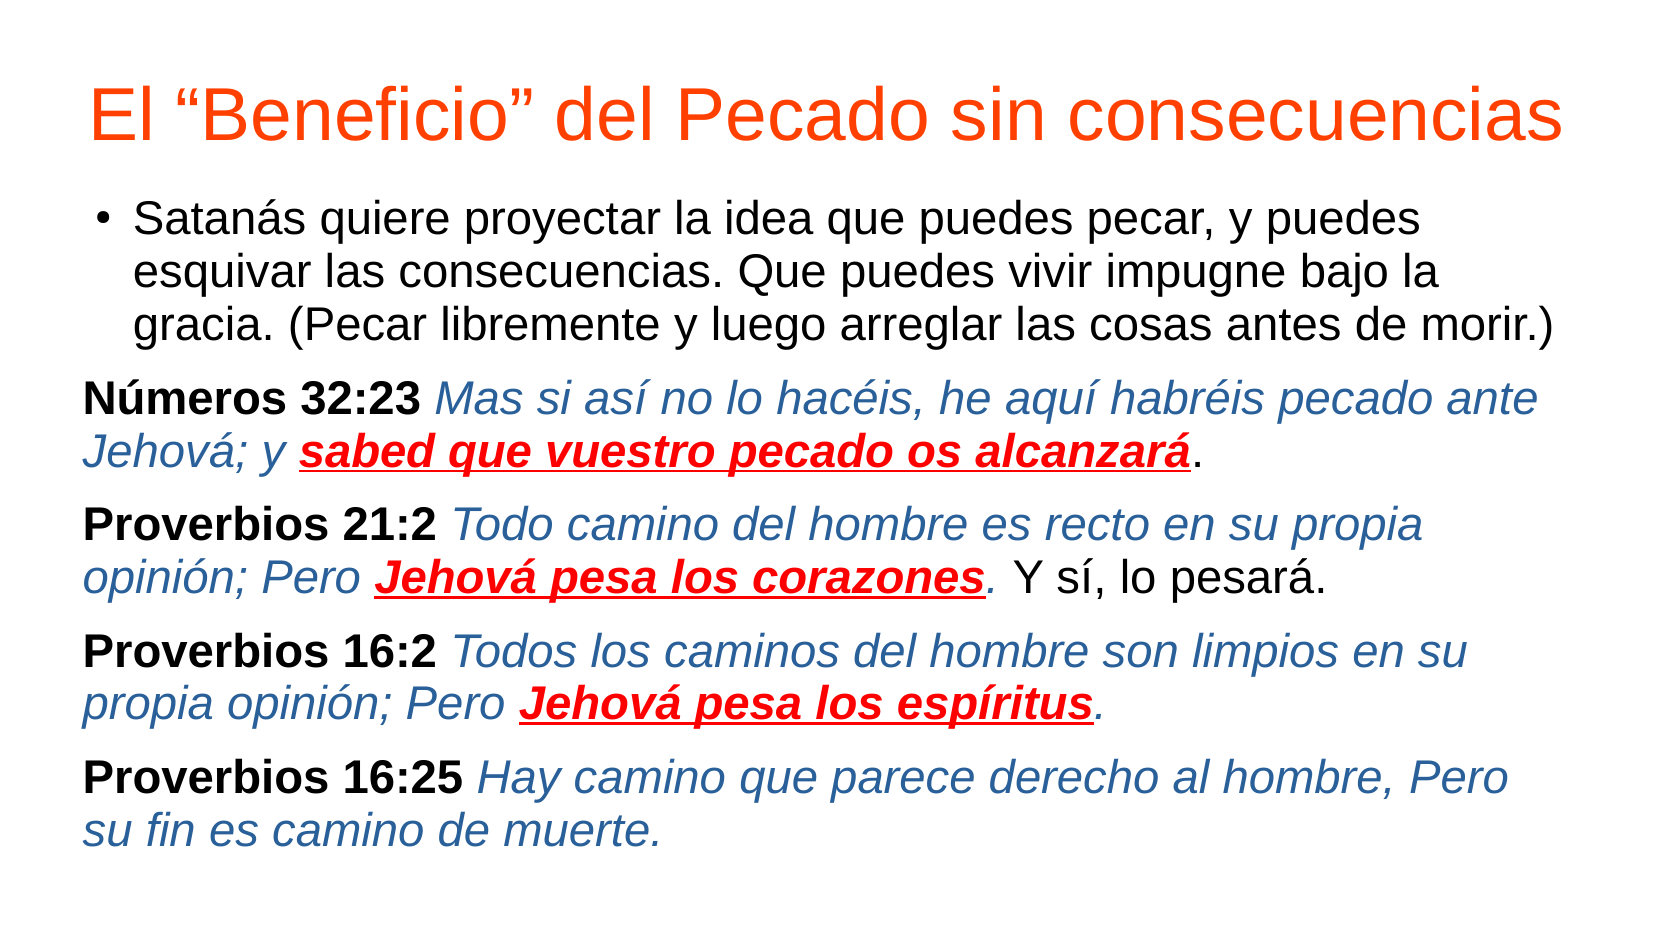

# El “Beneficio” del Pecado sin consecuencias
Satanás quiere proyectar la idea que puedes pecar, y puedes esquivar las consecuencias. Que puedes vivir impugne bajo la gracia. (Pecar libremente y luego arreglar las cosas antes de morir.)
Números 32:23 Mas si así no lo hacéis, he aquí habréis pecado ante Jehová; y sabed que vuestro pecado os alcanzará.
Proverbios 21:2 Todo camino del hombre es recto en su propia opinión; Pero Jehová pesa los corazones. Y sí, lo pesará.
Proverbios 16:2 Todos los caminos del hombre son limpios en su propia opinión; Pero Jehová pesa los espíritus.
Proverbios 16:25 Hay camino que parece derecho al hombre, Pero su fin es camino de muerte.